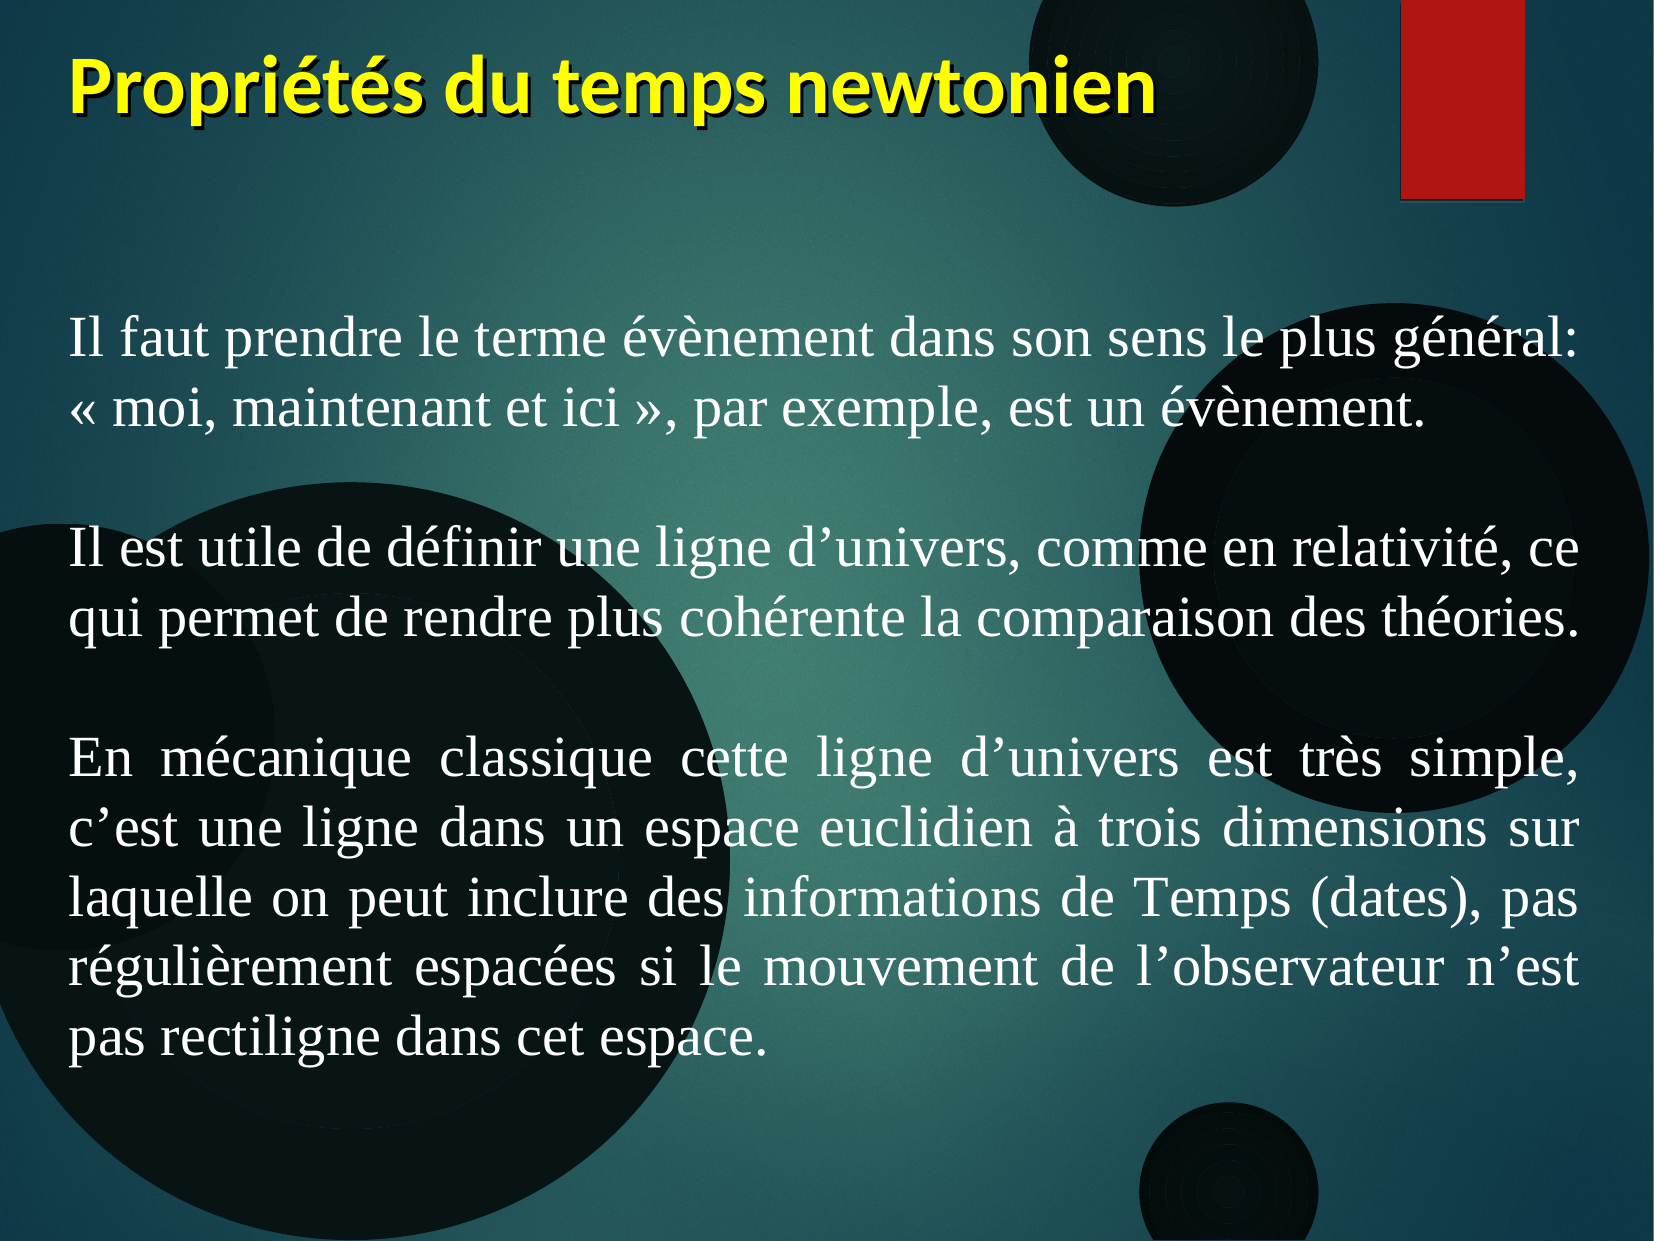

Propriétés du temps newtonien
Il faut prendre le terme évènement dans son sens le plus général: « moi, maintenant et ici », par exemple, est un évènement.
Il est utile de définir une ligne d’univers, comme en relativité, ce qui permet de rendre plus cohérente la comparaison des théories.
En mécanique classique cette ligne d’univers est très simple, c’est une ligne dans un espace euclidien à trois dimensions sur laquelle on peut inclure des informations de Temps (dates), pas régulièrement espacées si le mouvement de l’observateur n’est pas rectiligne dans cet espace.